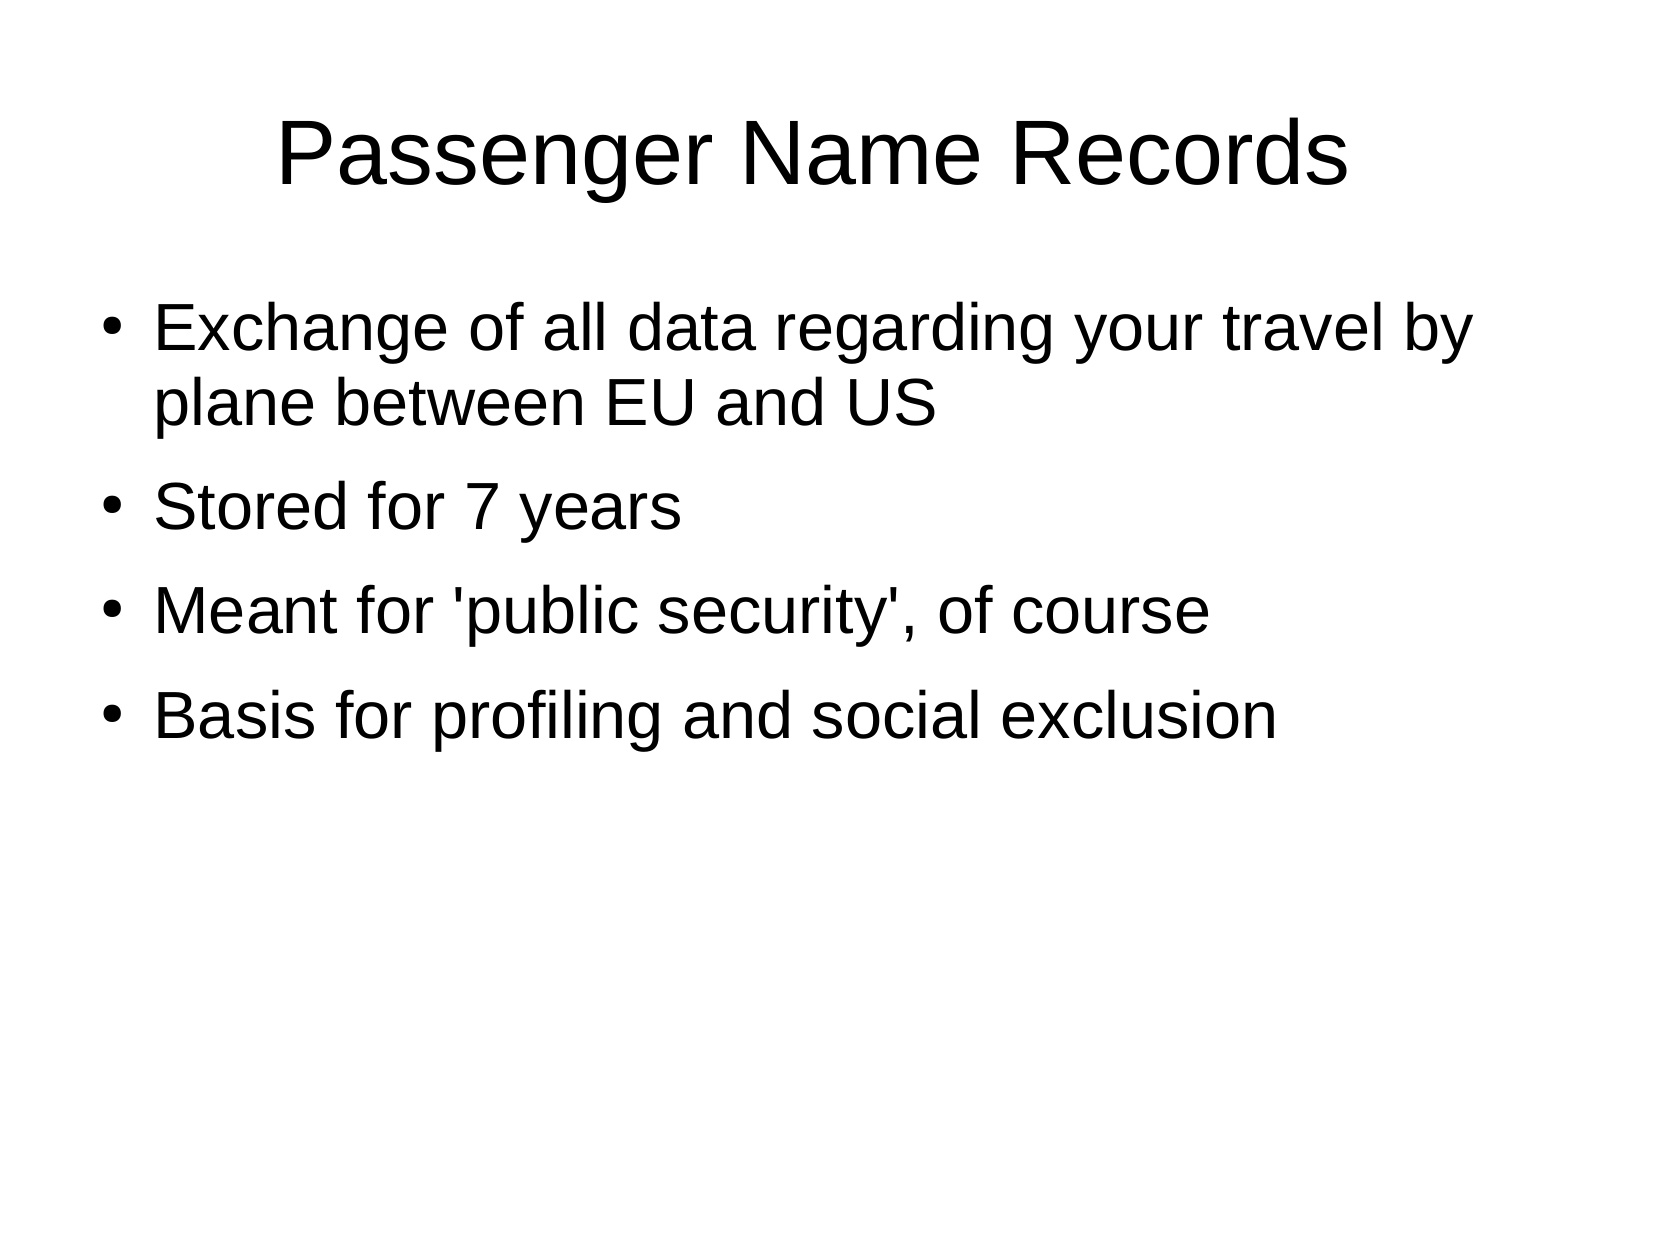

# Passenger Name Records
Exchange of all data regarding your travel by plane between EU and US
Stored for 7 years
Meant for 'public security', of course
Basis for profiling and social exclusion